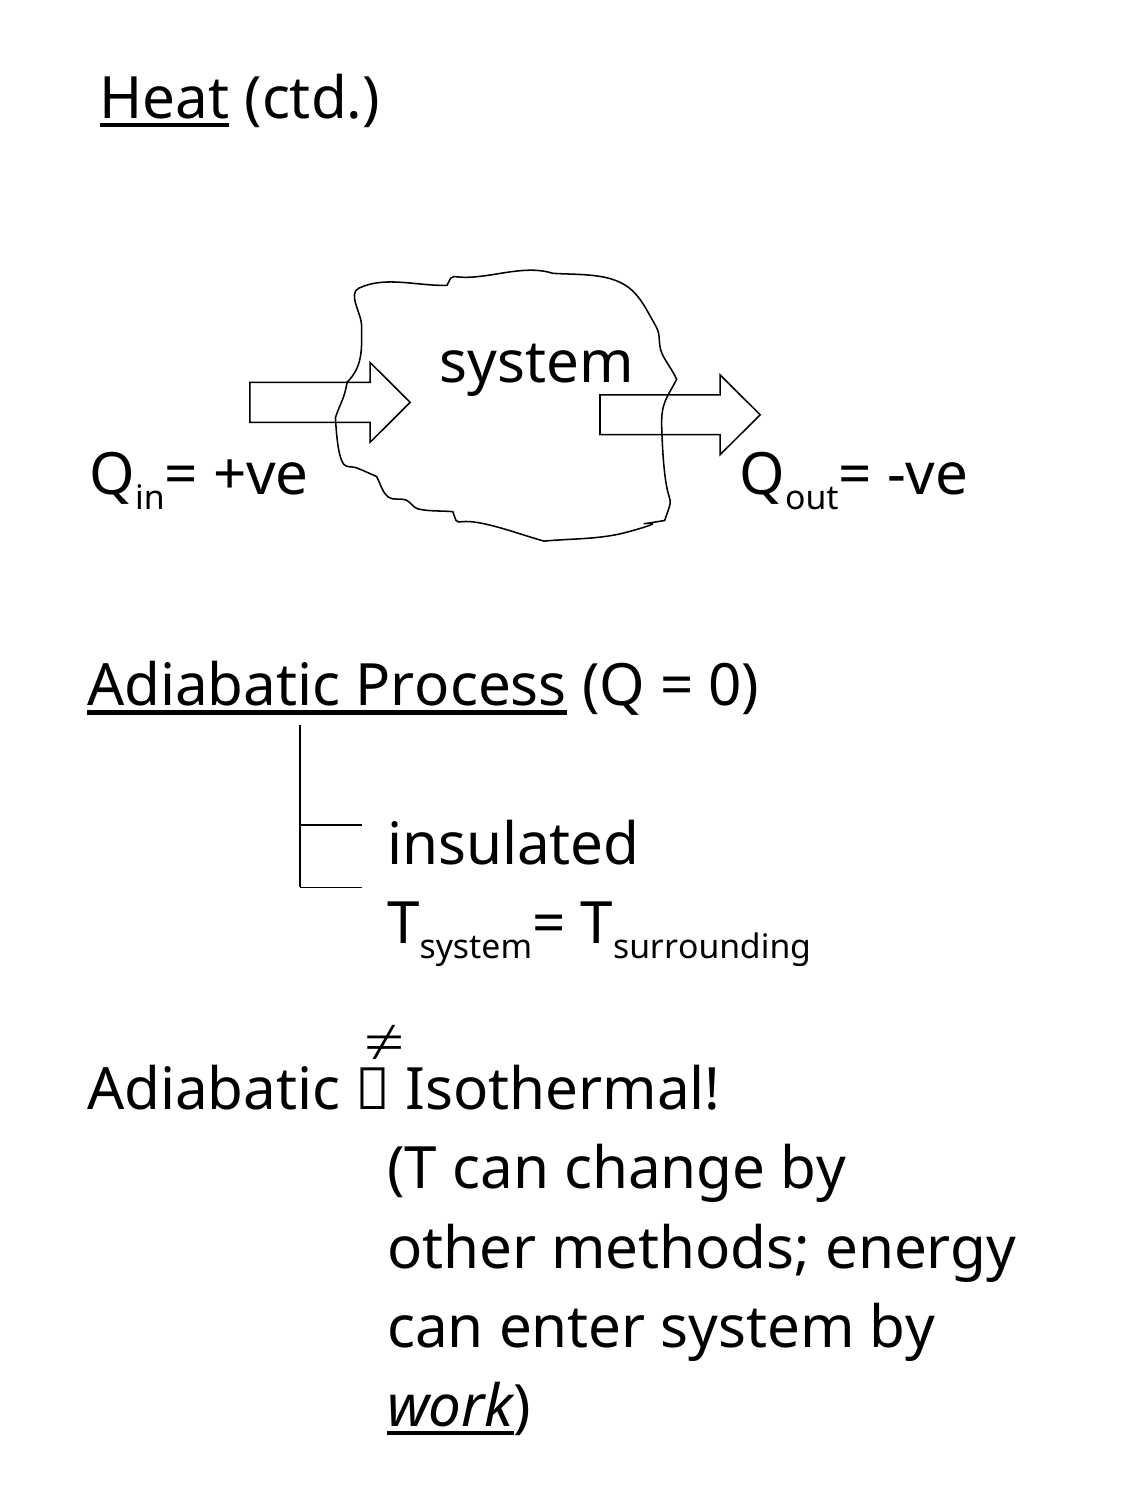

Heat (ctd.)
system
Qin= +ve
Qout= -ve
Adiabatic Process (Q = 0)
		insulated
		Tsystem= Tsurrounding
Adiabatic  Isothermal!
		(T can change by 			other methods; energy 		can enter system by 			work)